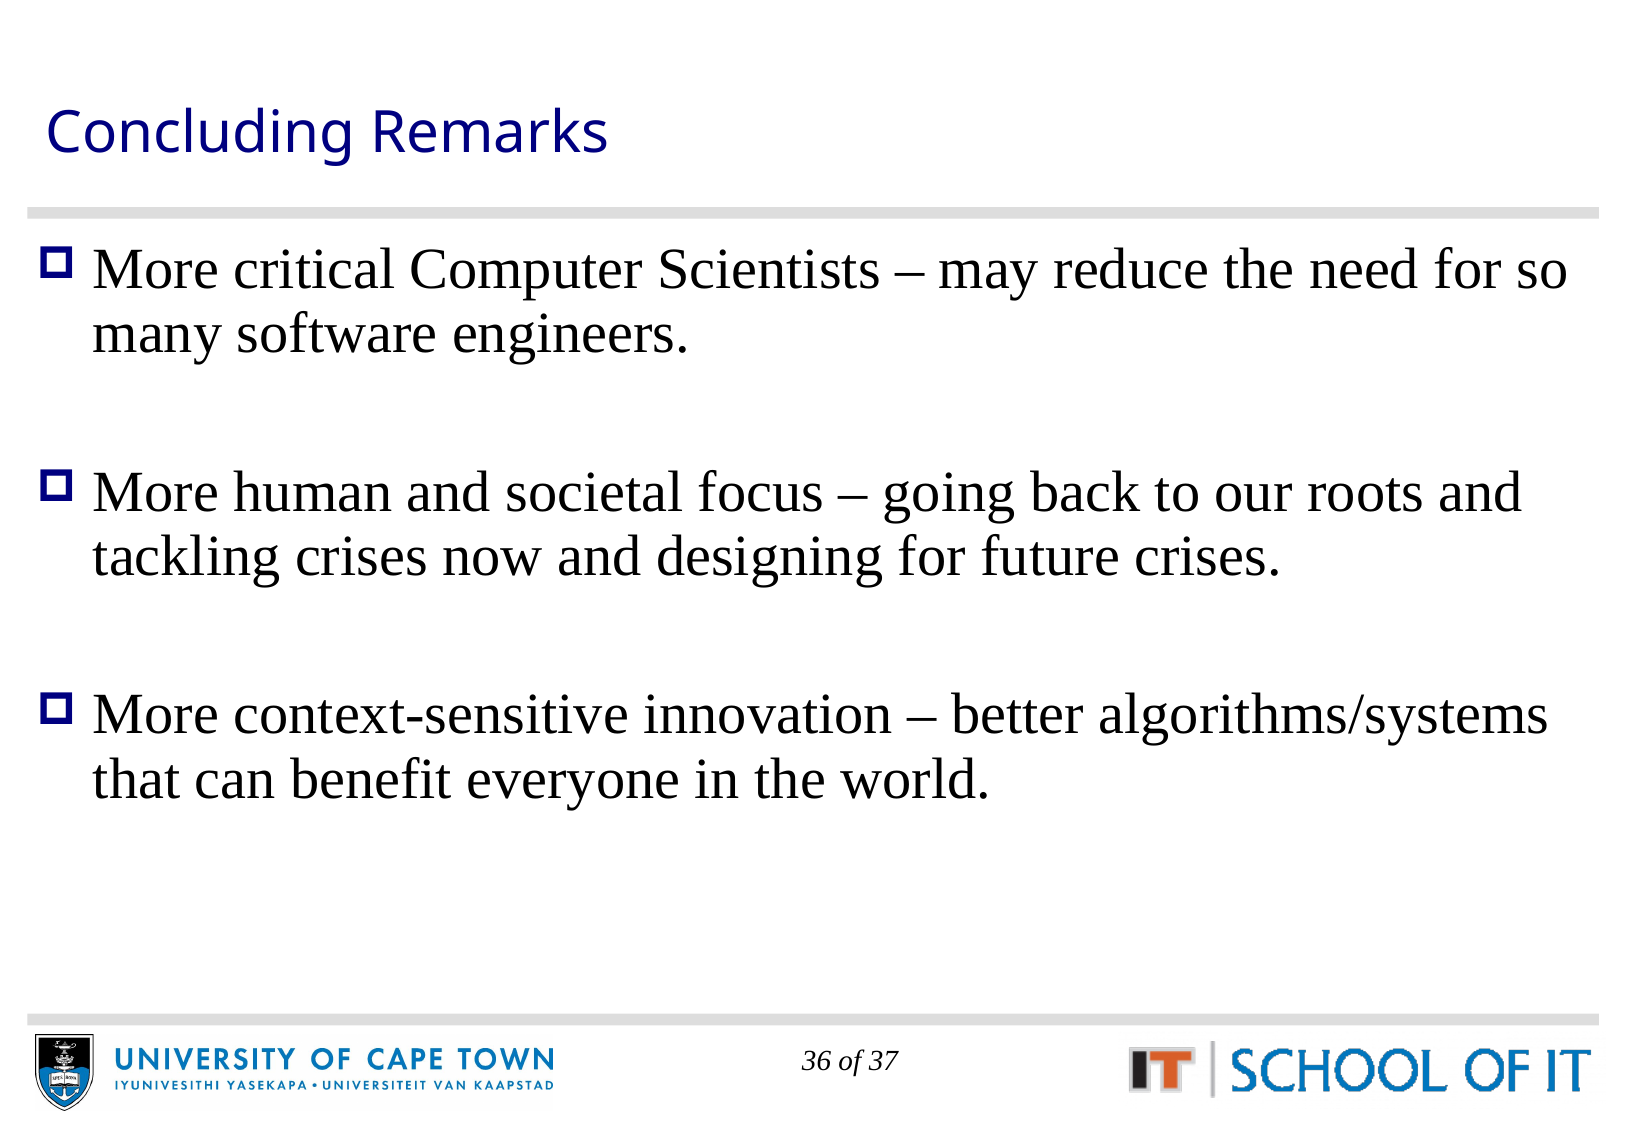

# Concluding Remarks
More critical Computer Scientists – may reduce the need for so many software engineers.
More human and societal focus – going back to our roots and tackling crises now and designing for future crises.
More context-sensitive innovation – better algorithms/systems that can benefit everyone in the world.
36